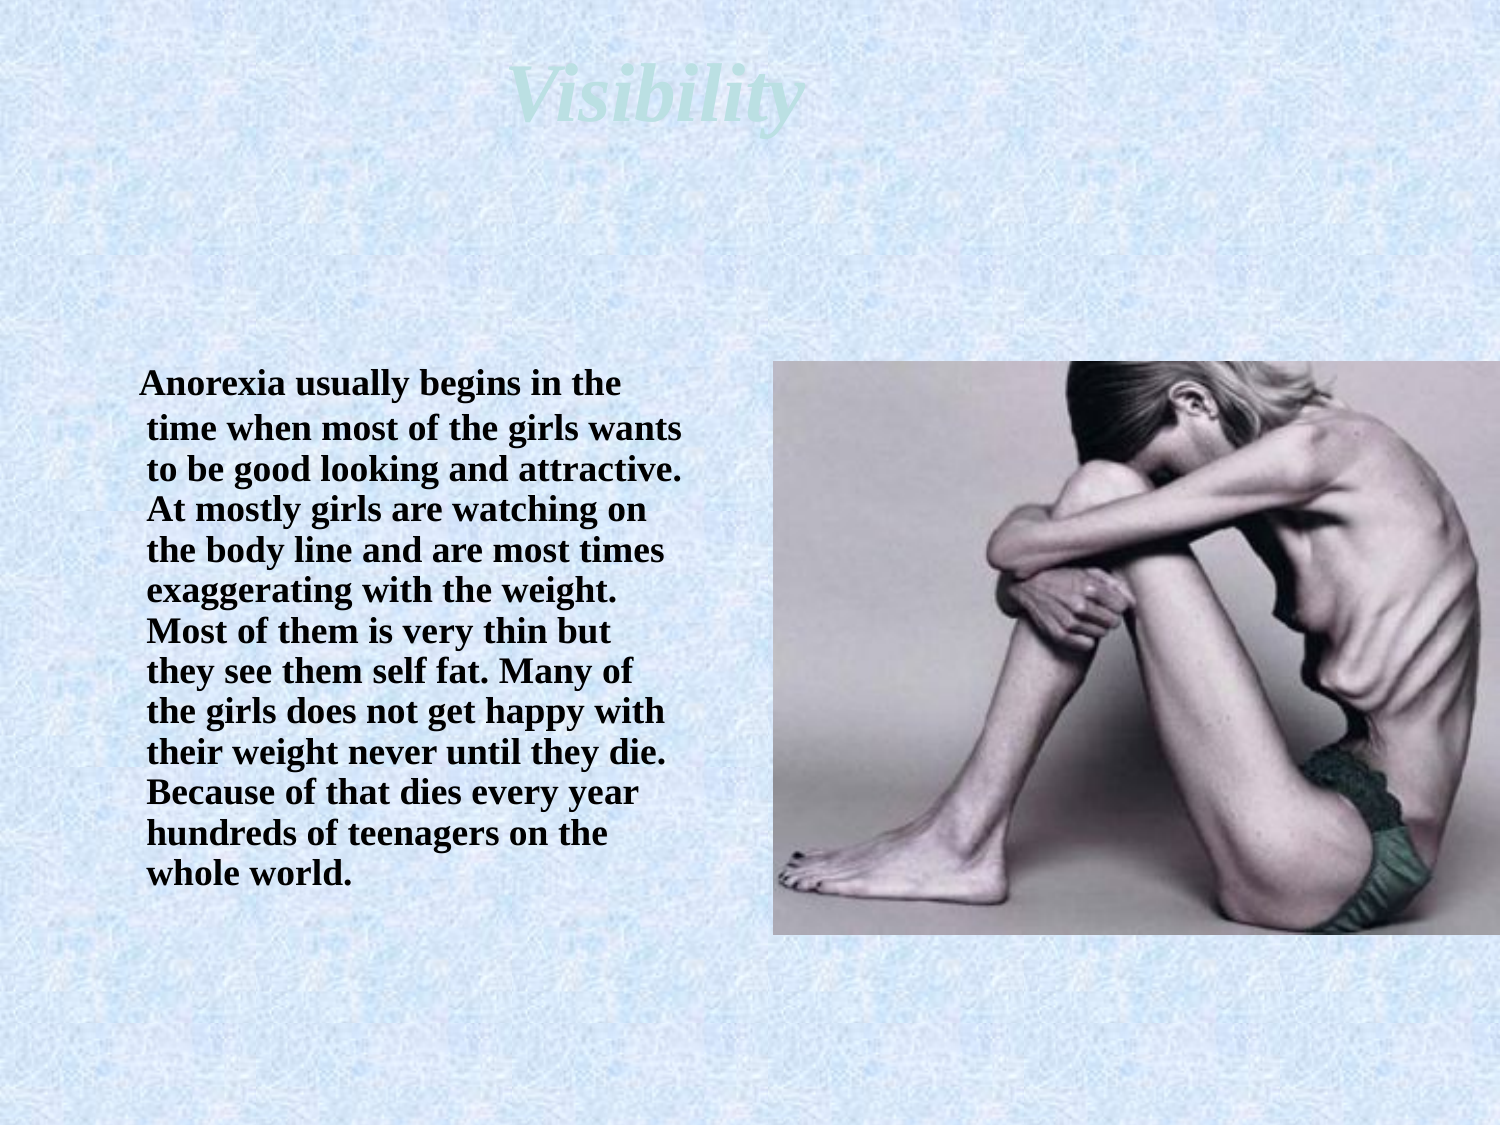

Visibility
# Anorexia usually begins in the time when most of the girls wants to be good looking and attractive. At mostly girls are watching on the body line and are most times exaggerating with the weight. Most of them is very thin but they see them self fat. Many of the girls does not get happy with their weight never until they die. Because of that dies every year hundreds of teenagers on the whole world.